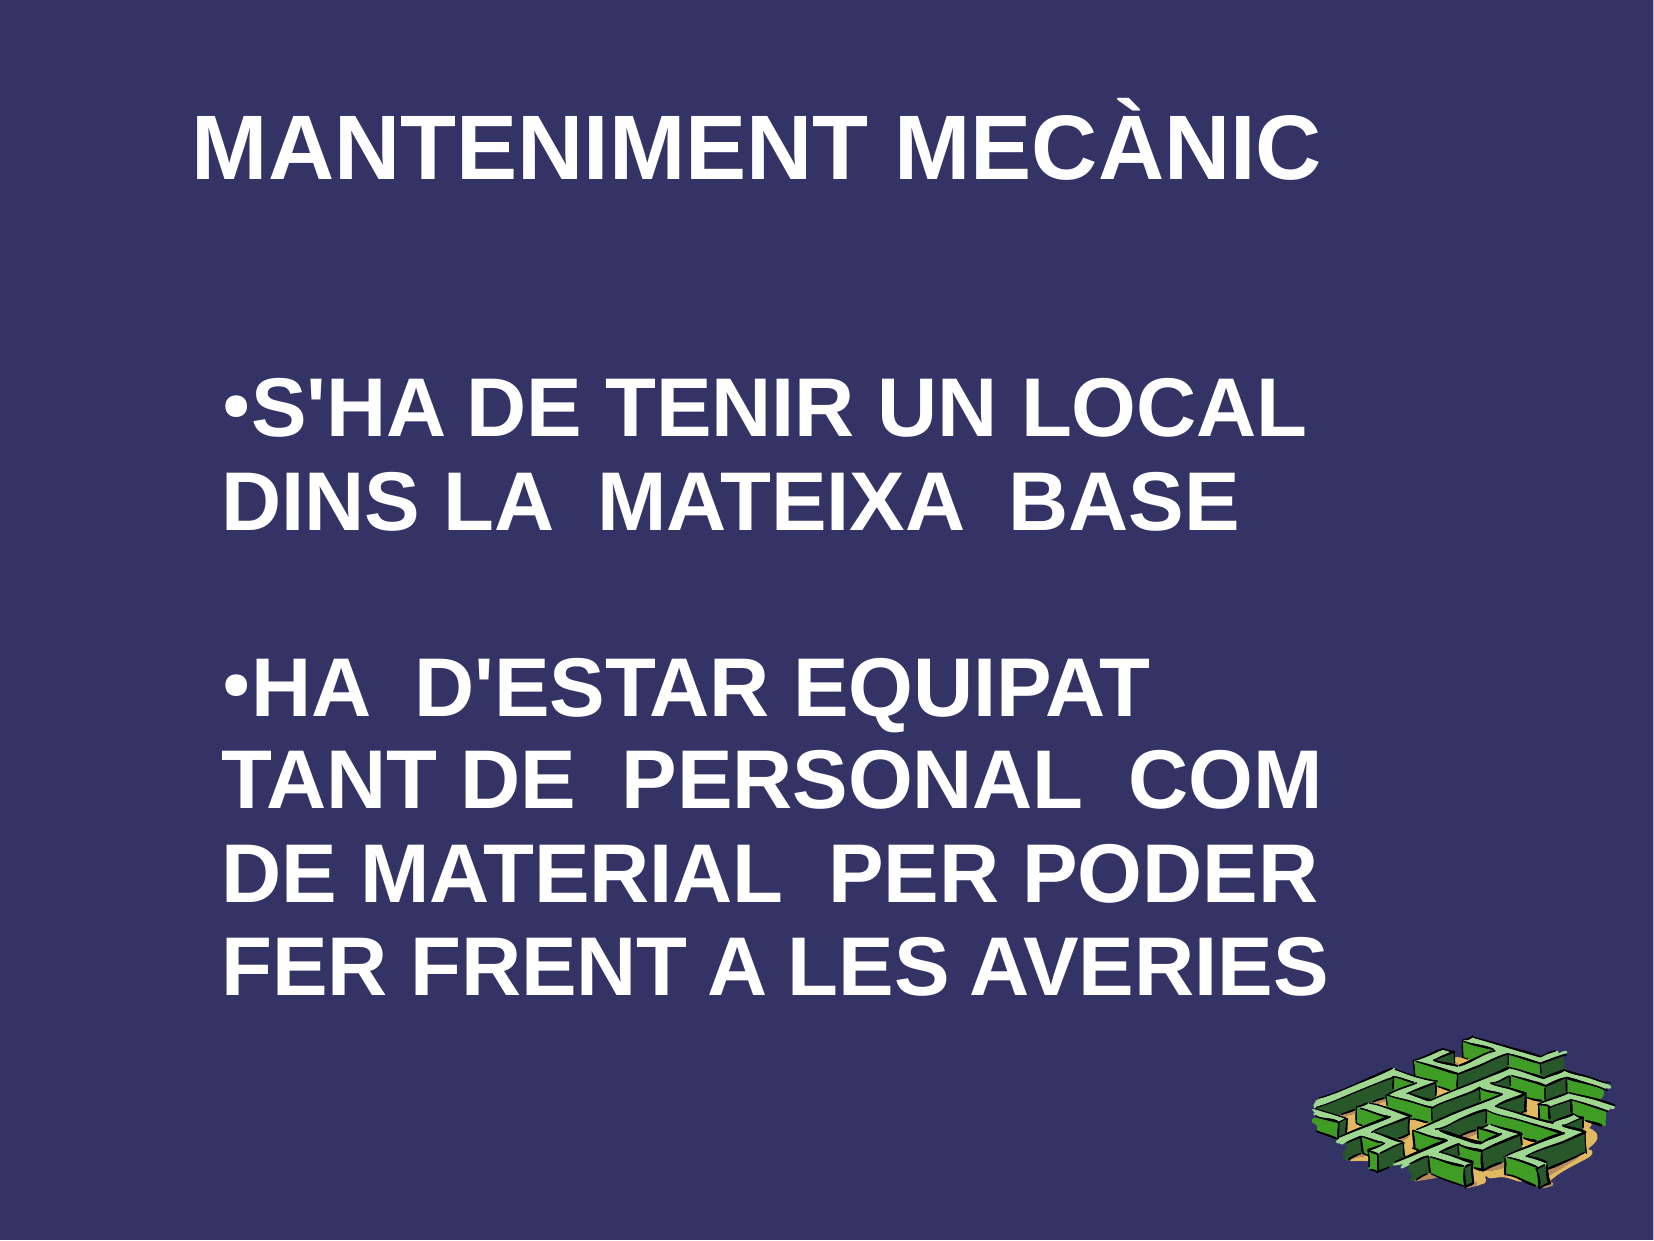

MANTENIMENT MECÀNIC
S'HA DE TENIR UN LOCAL DINS LA MATEIXA BASE
HA D'ESTAR EQUIPAT TANT DE PERSONAL COM DE MATERIAL PER PODER FER FRENT A LES AVERIES